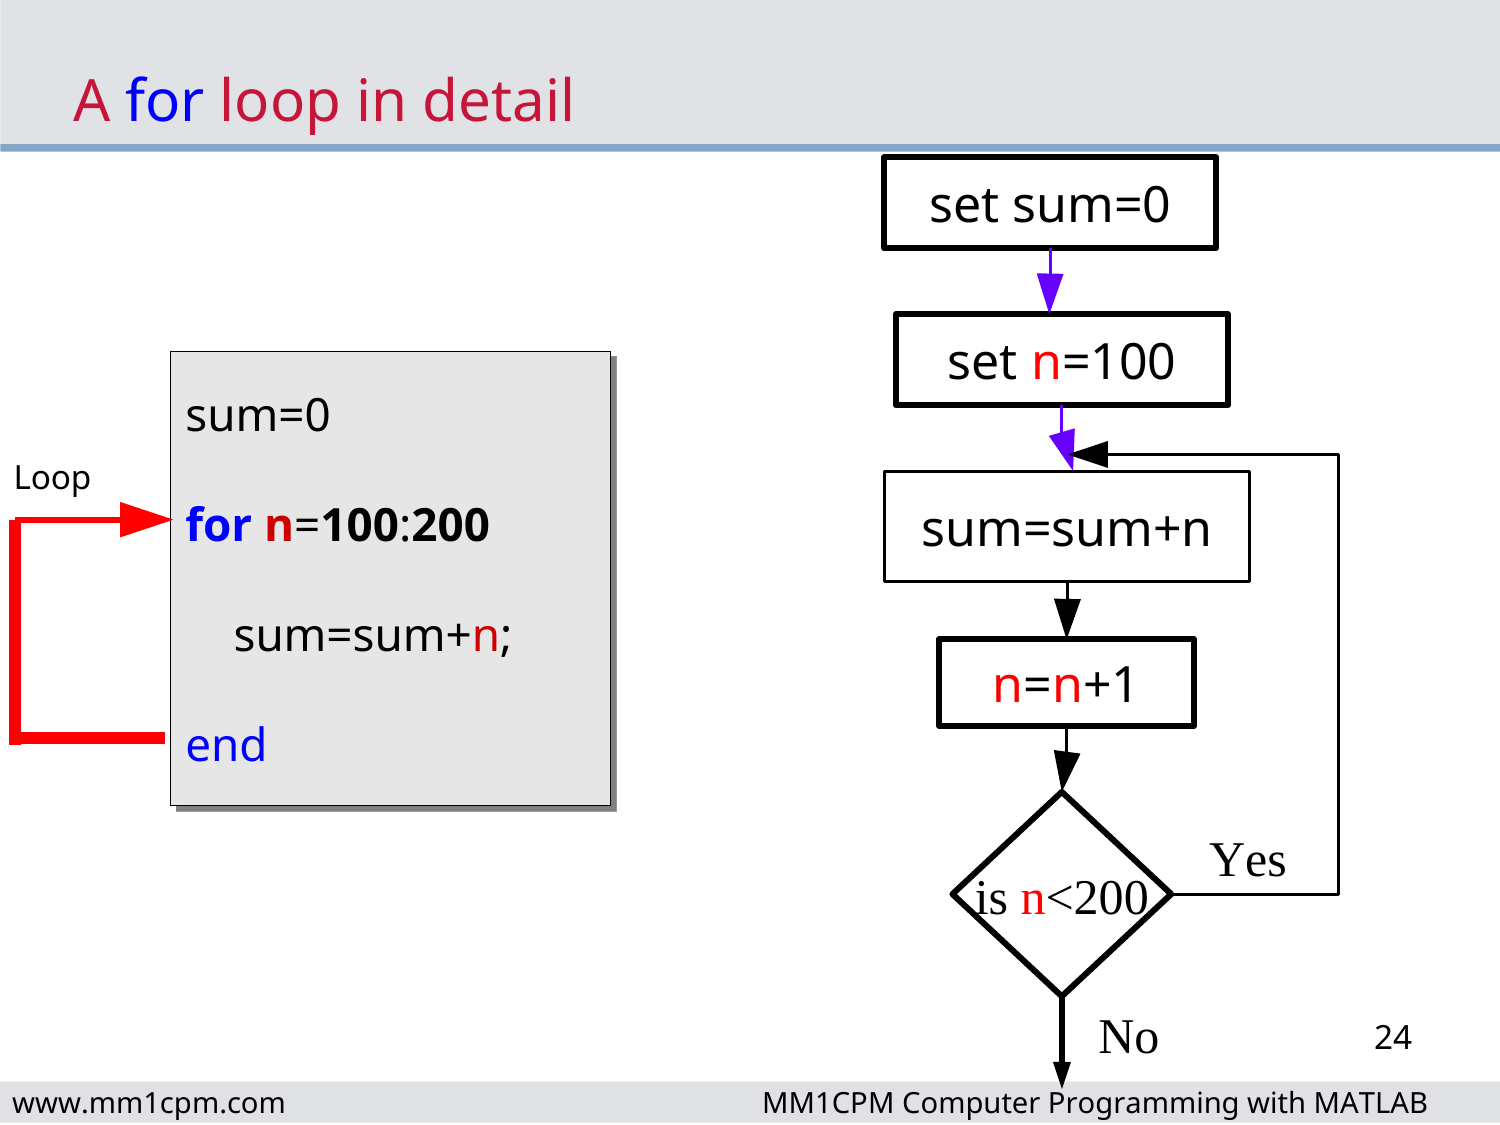

# A for loop in detail
set sum=0
set n=100
sum=0
for n=100:200
 sum=sum+n;
end
Loop
sum=sum+n
n=n+1
is n<200
Yes
No